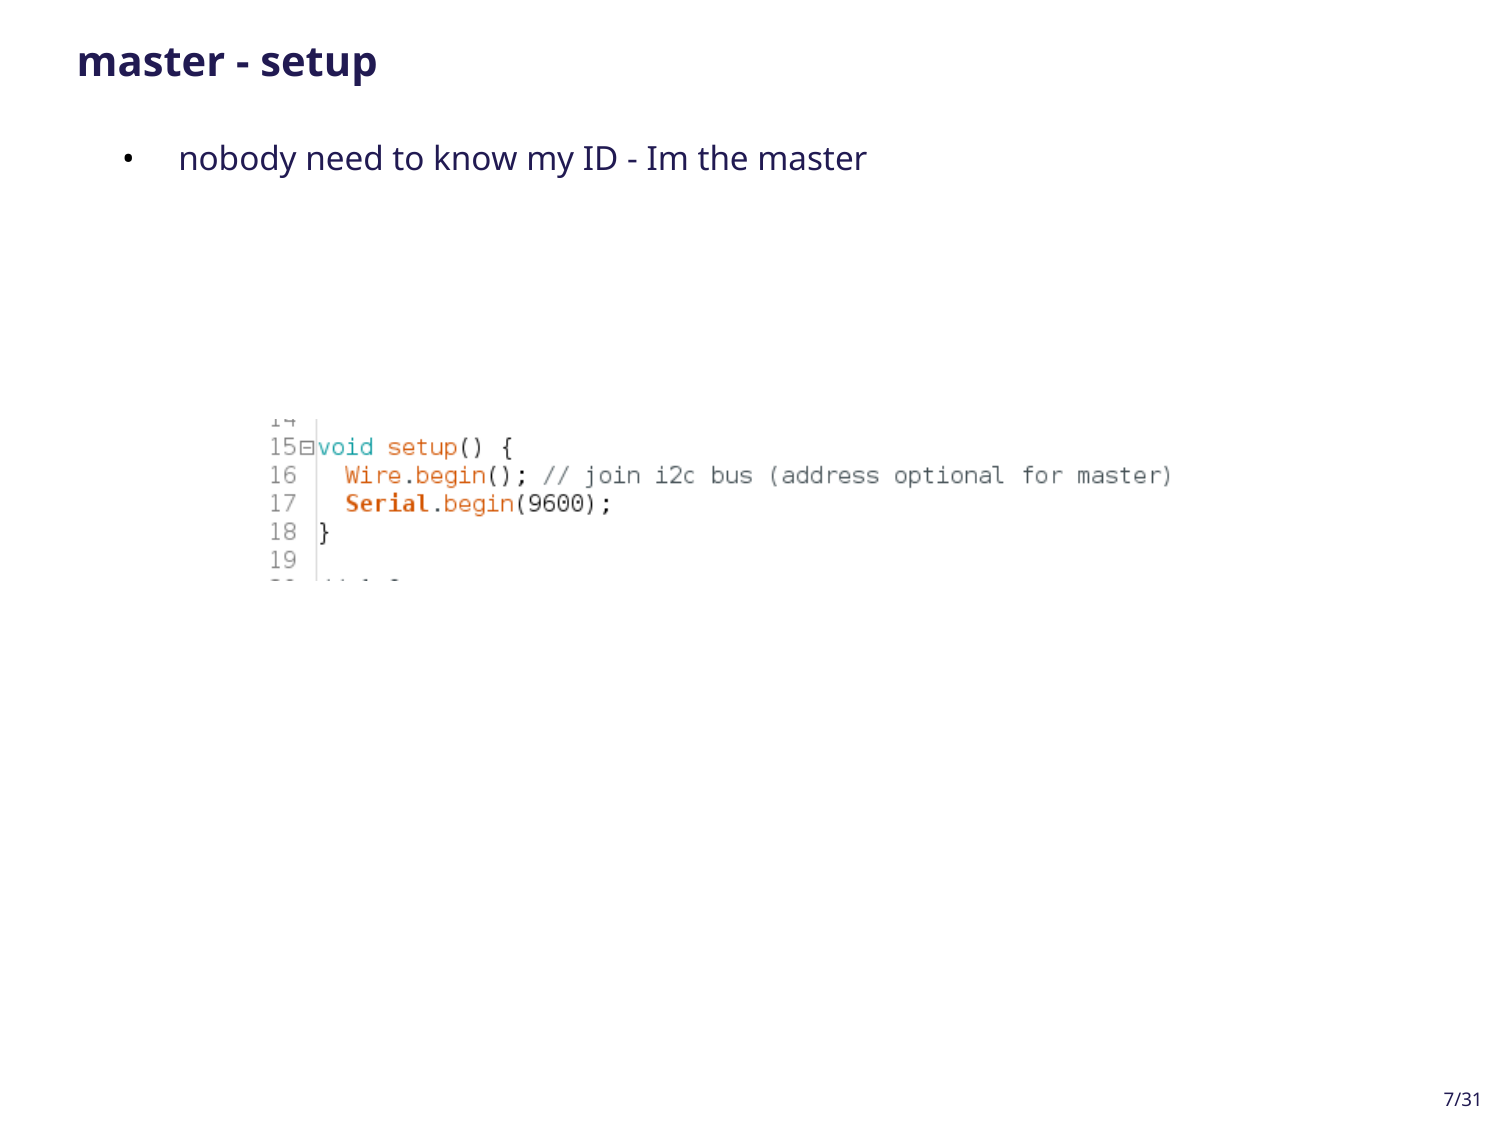

# master - setup
nobody need to know my ID - Im the master